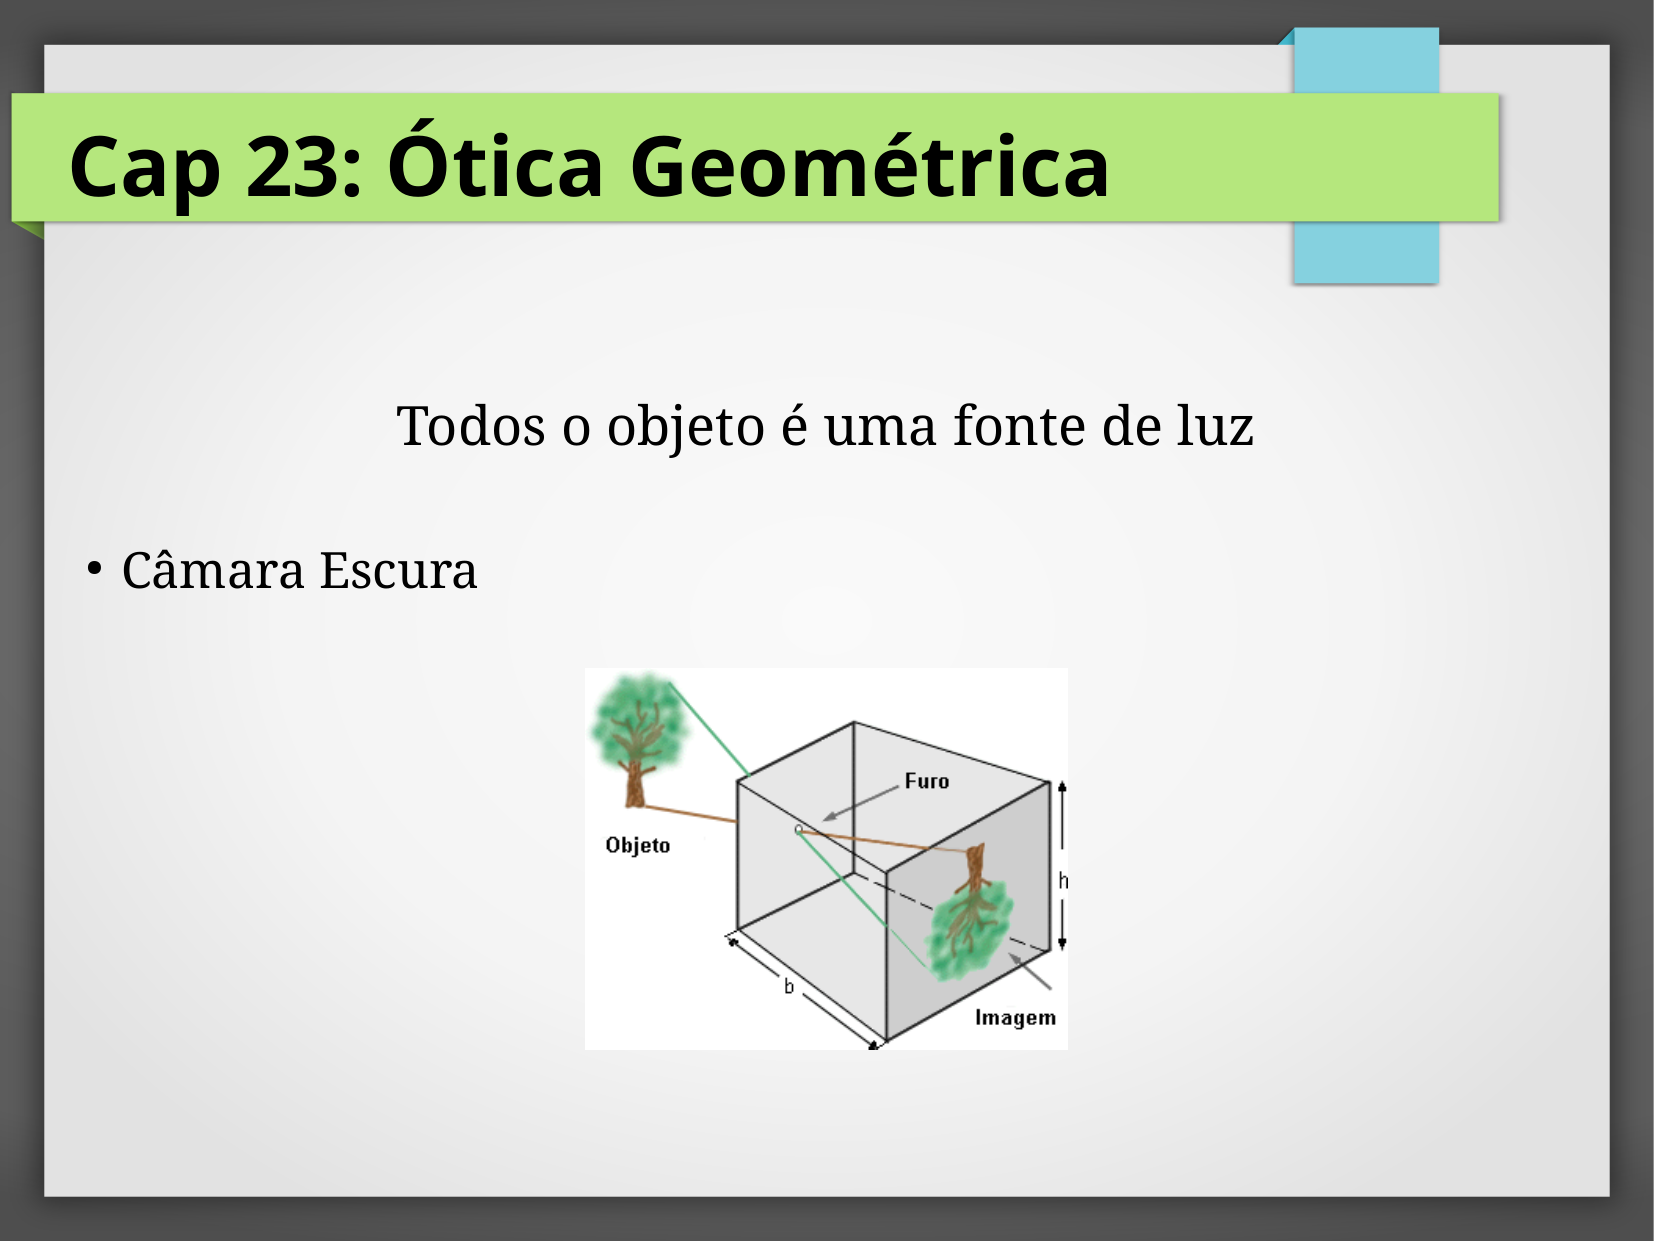

Cap 23: Ótica Geométrica
Todos o objeto é uma fonte de luz
Câmara Escura